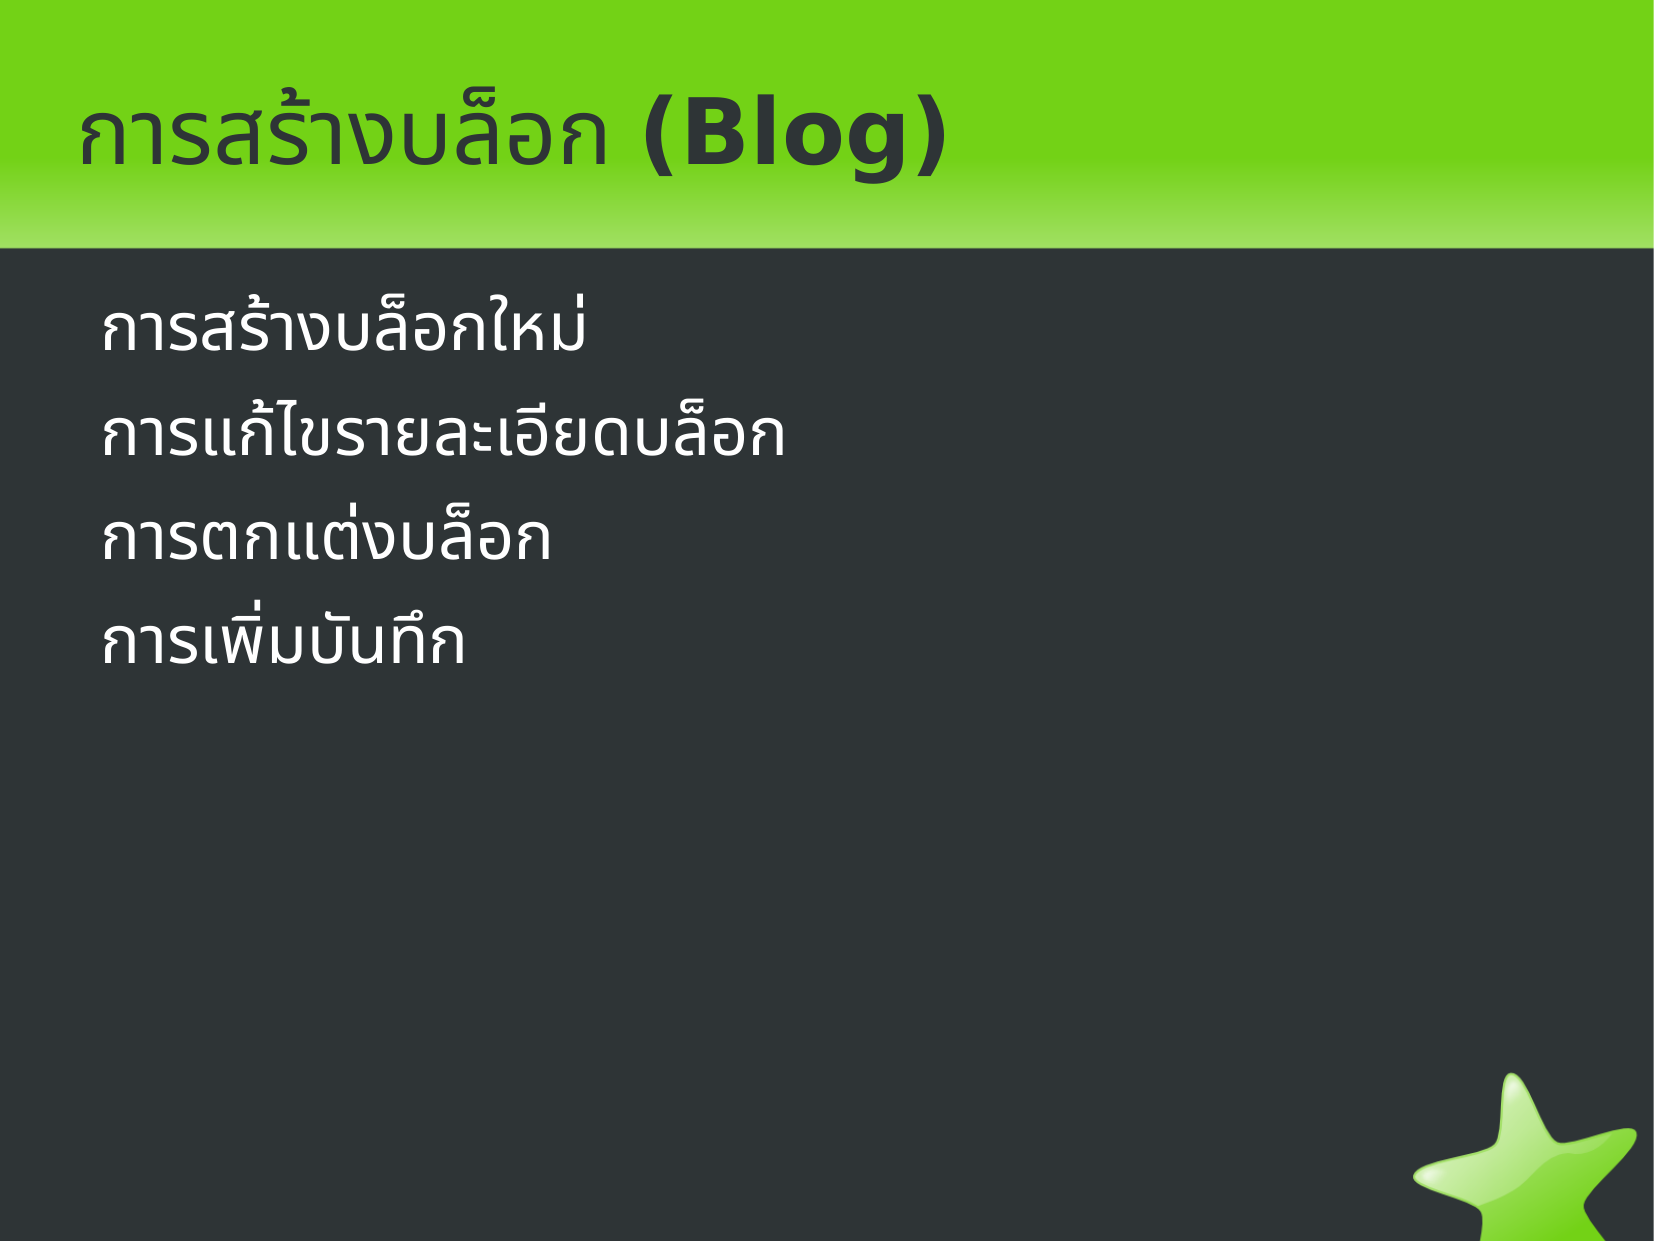

# การสร้างบล็อก (Blog)
การสร้างบล็อกใหม่
การแก้ไขรายละเอียดบล็อก
การตกแต่งบล็อก
การเพิ่มบันทึก